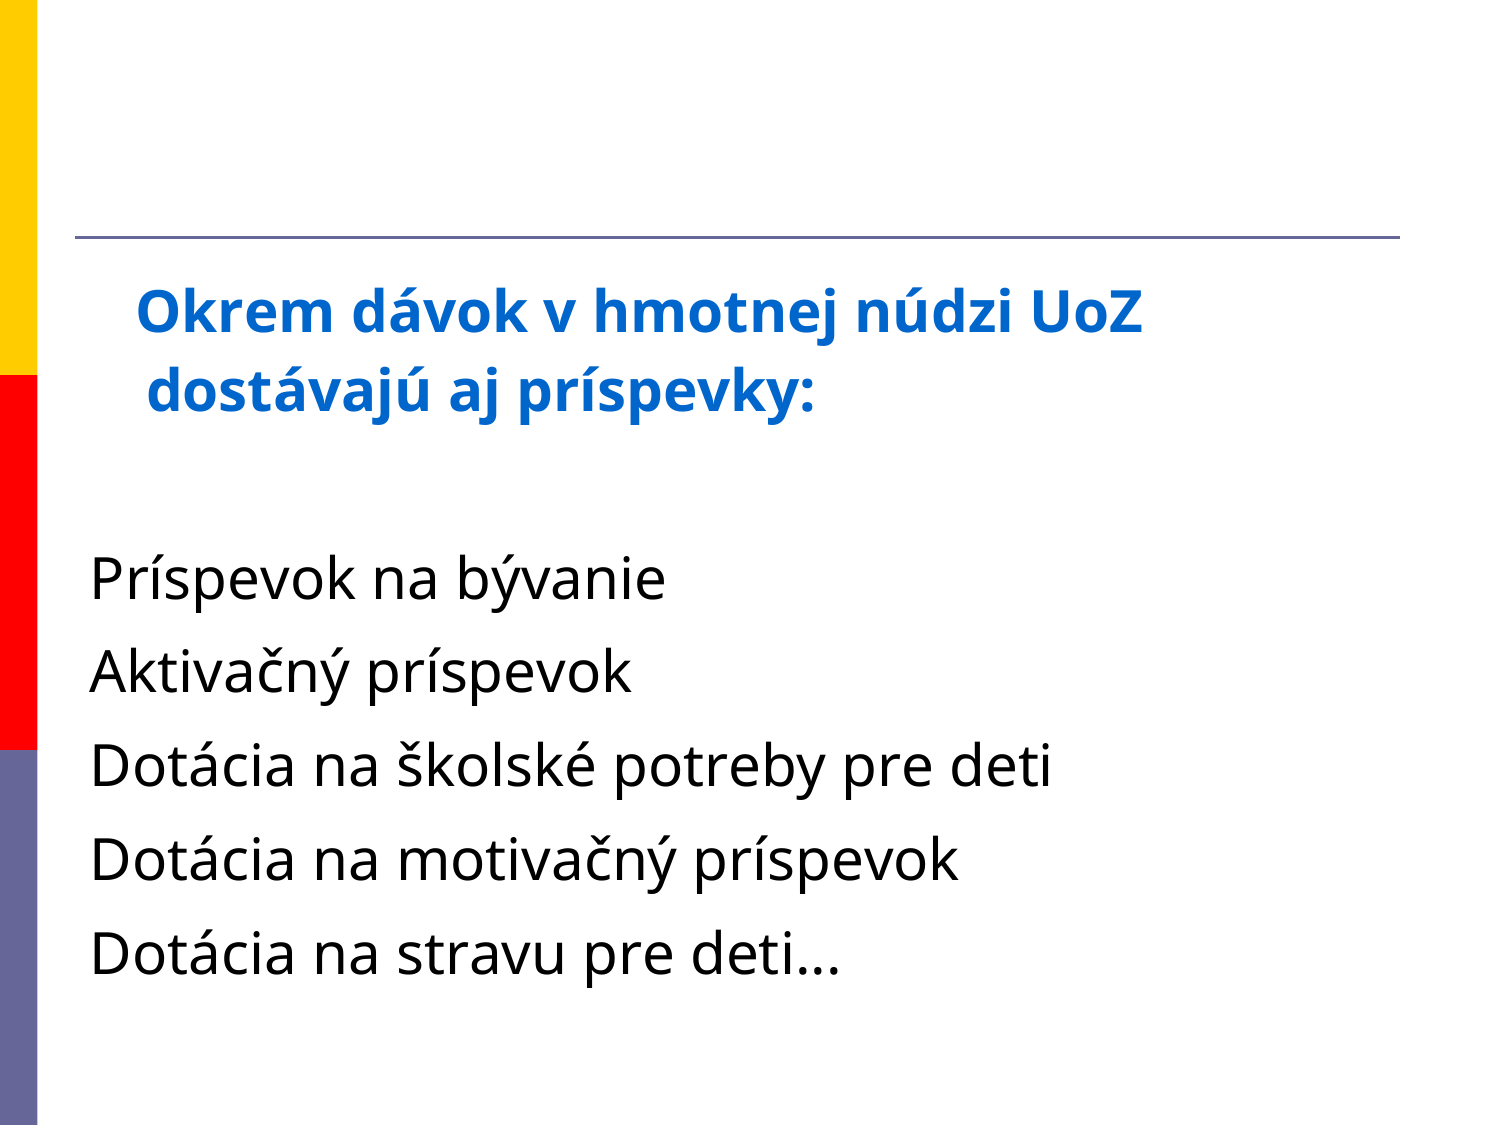

# Okrem dávok v hmotnej núdzi UoZ dostávajú aj príspevky:
Príspevok na bývanie
Aktivačný príspevok
Dotácia na školské potreby pre deti
Dotácia na motivačný príspevok
Dotácia na stravu pre deti...